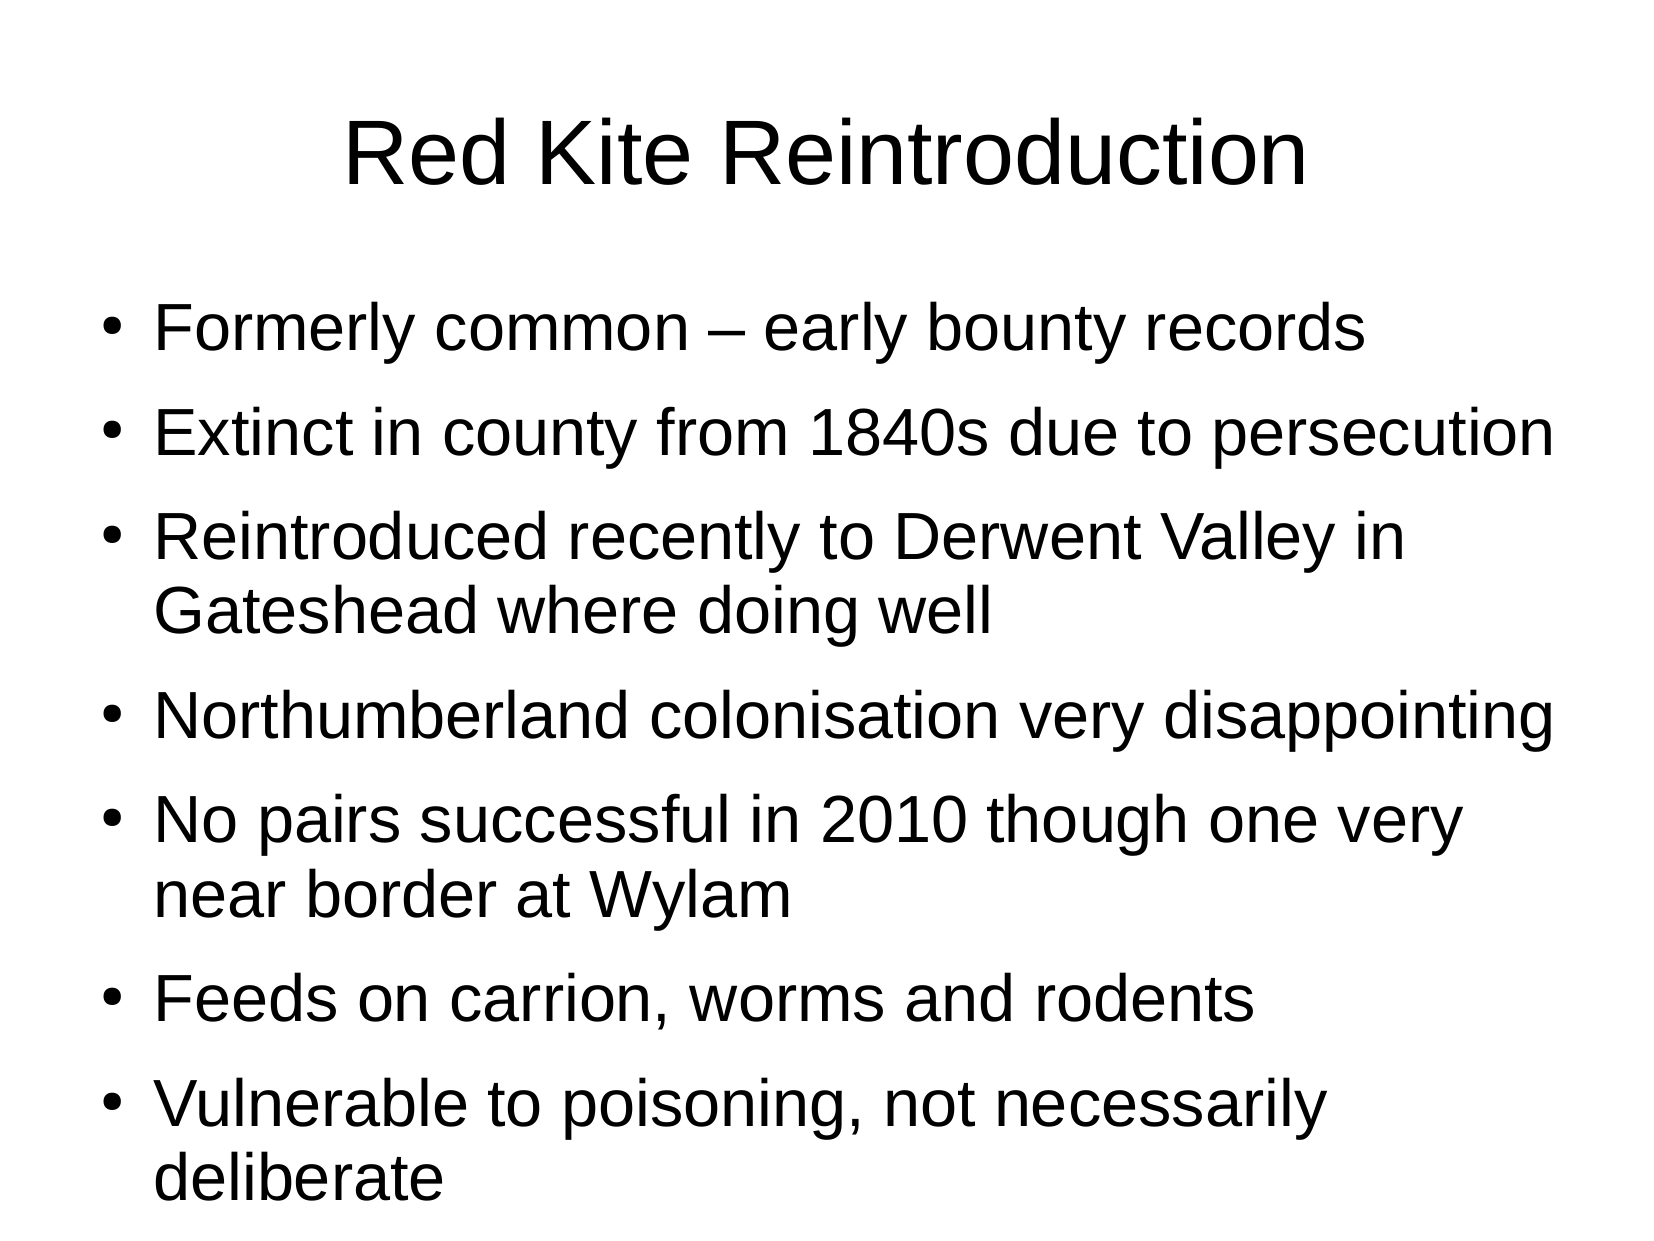

# Red Kite Reintroduction
Formerly common – early bounty records
Extinct in county from 1840s due to persecution
Reintroduced recently to Derwent Valley in Gateshead where doing well
Northumberland colonisation very disappointing
No pairs successful in 2010 though one very near border at Wylam
Feeds on carrion, worms and rodents
Vulnerable to poisoning, not necessarily deliberate